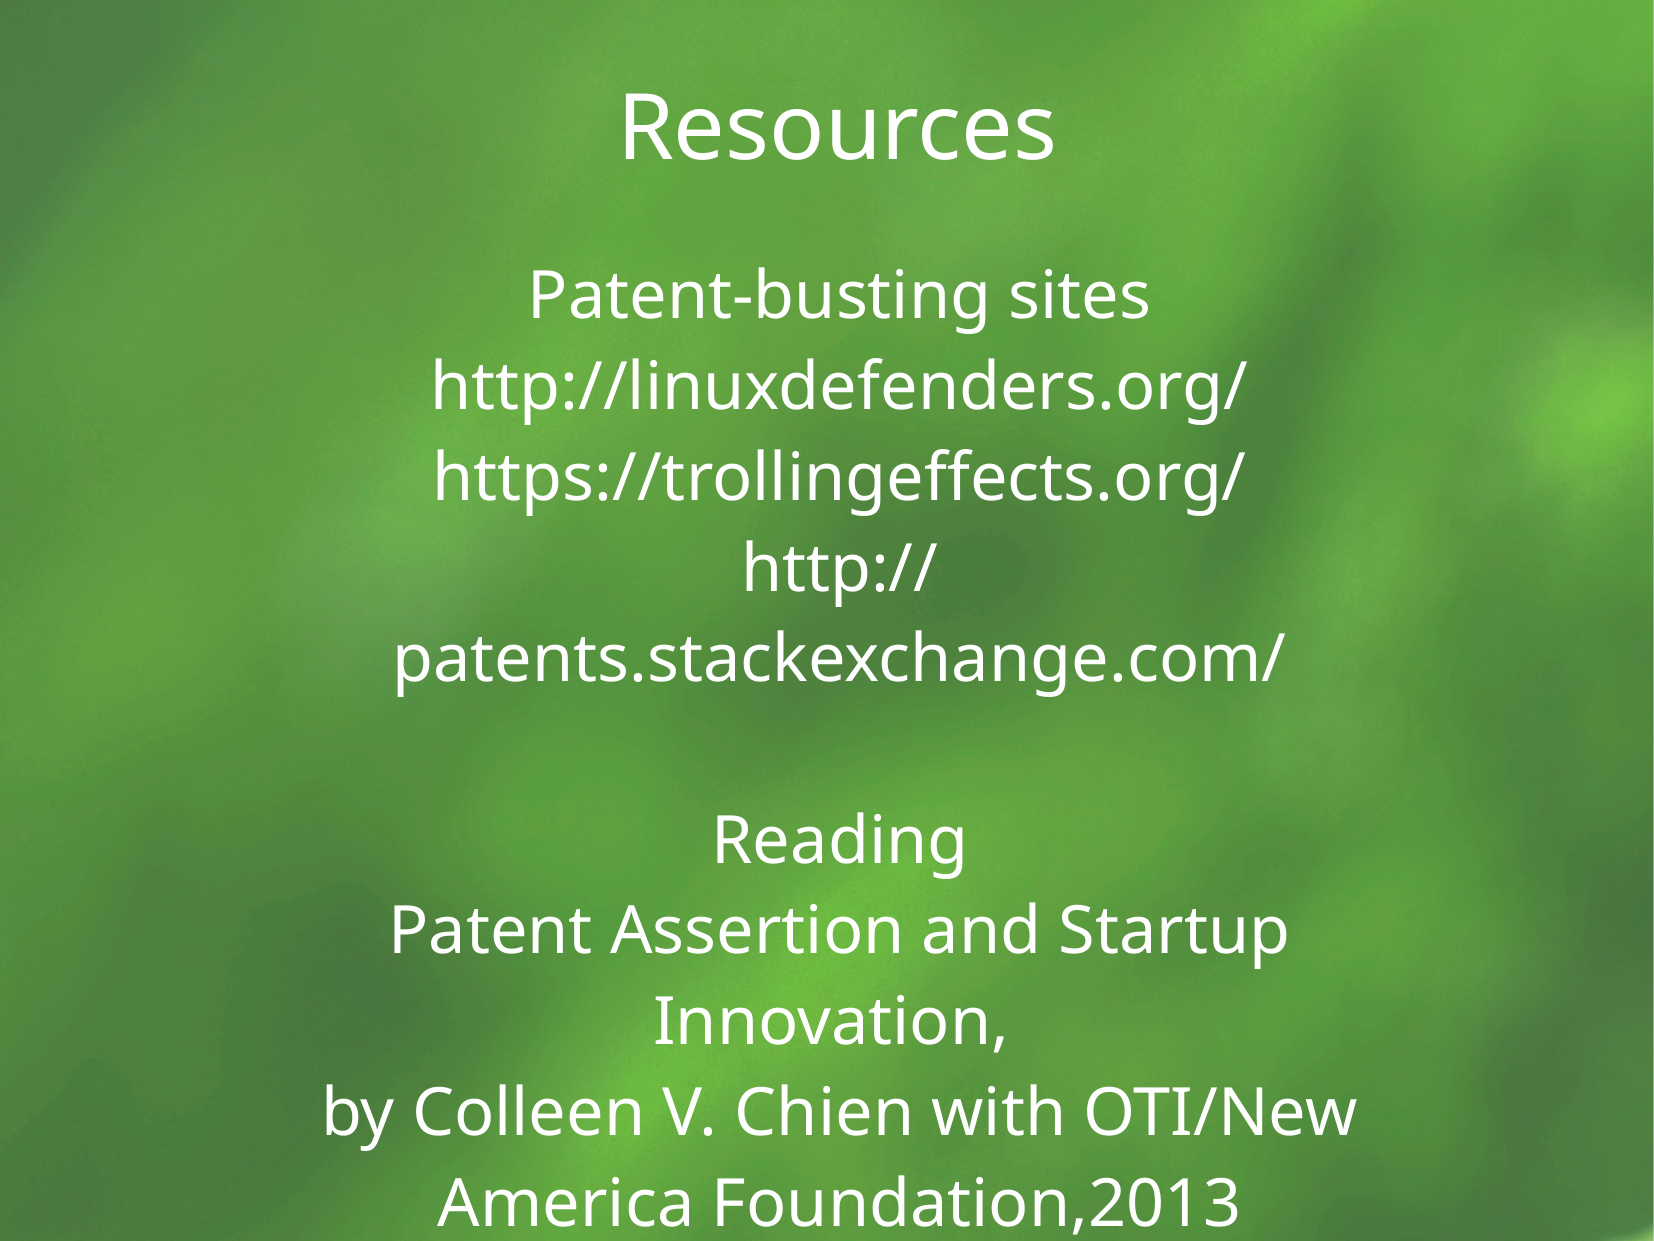

# Resources
Patent-busting sites
http://linuxdefenders.org/
https://trollingeffects.org/
http://patents.stackexchange.com/
Reading
Patent Assertion and Startup Innovation,
by Colleen V. Chien with OTI/New America Foundation,2013